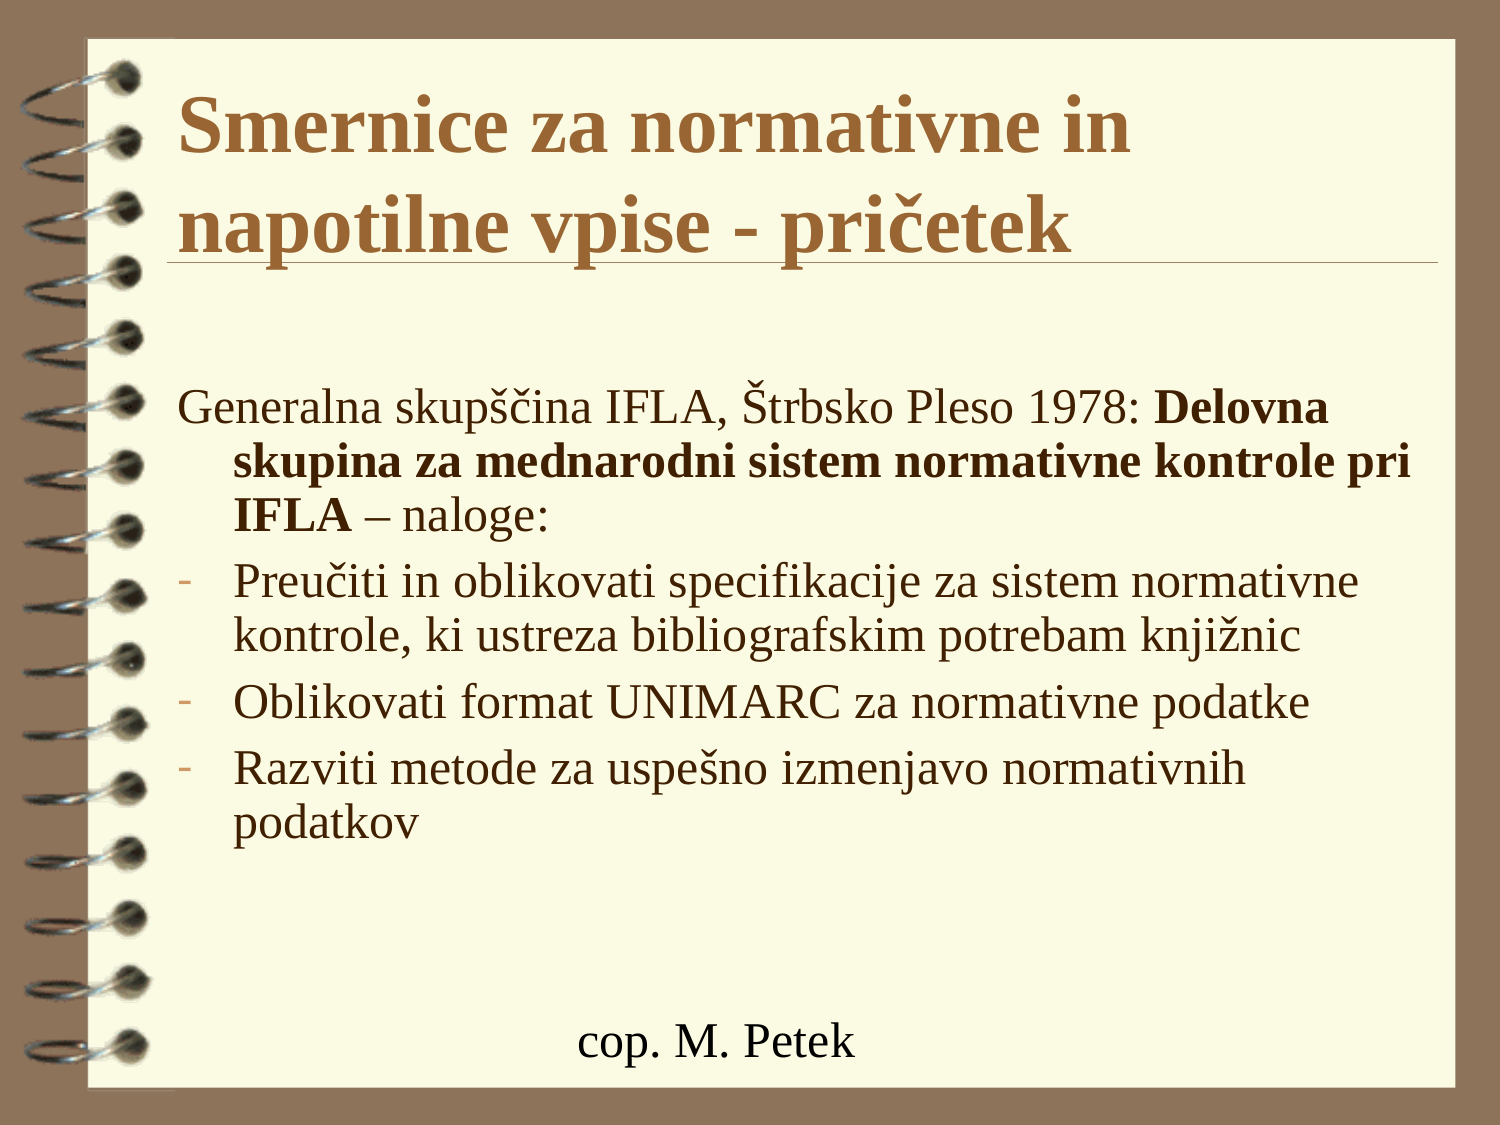

# Smernice za normativne in napotilne vpise - pričetek
Generalna skupščina IFLA, Štrbsko Pleso 1978: Delovna skupina za mednarodni sistem normativne kontrole pri IFLA – naloge:
Preučiti in oblikovati specifikacije za sistem normativne kontrole, ki ustreza bibliografskim potrebam knjižnic
Oblikovati format UNIMARC za normativne podatke
Razviti metode za uspešno izmenjavo normativnih podatkov
cop. M. Petek